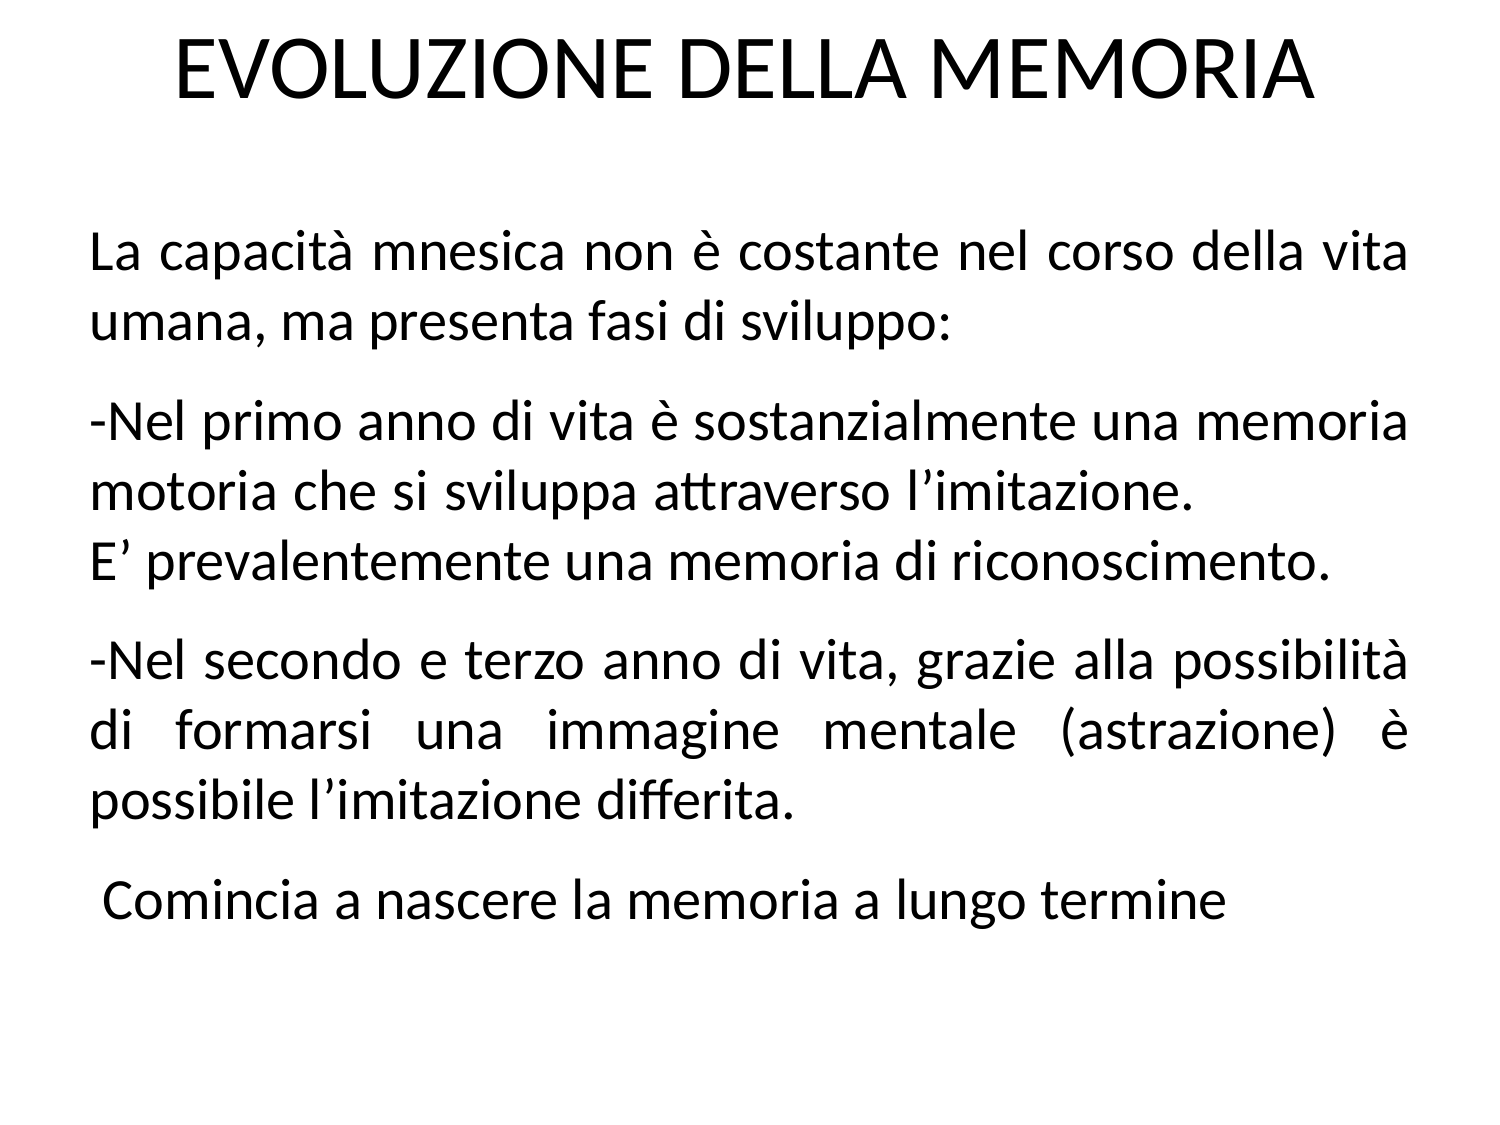

# EVOLUZIONE DELLA MEMORIA
La capacità mnesica non è costante nel corso della vita umana, ma presenta fasi di sviluppo:
-Nel primo anno di vita è sostanzialmente una memoria motoria che si sviluppa attraverso l’imitazione. E’ prevalentemente una memoria di riconoscimento.
-Nel secondo e terzo anno di vita, grazie alla possibilità di formarsi una immagine mentale (astrazione) è possibile l’imitazione differita.
 Comincia a nascere la memoria a lungo termine